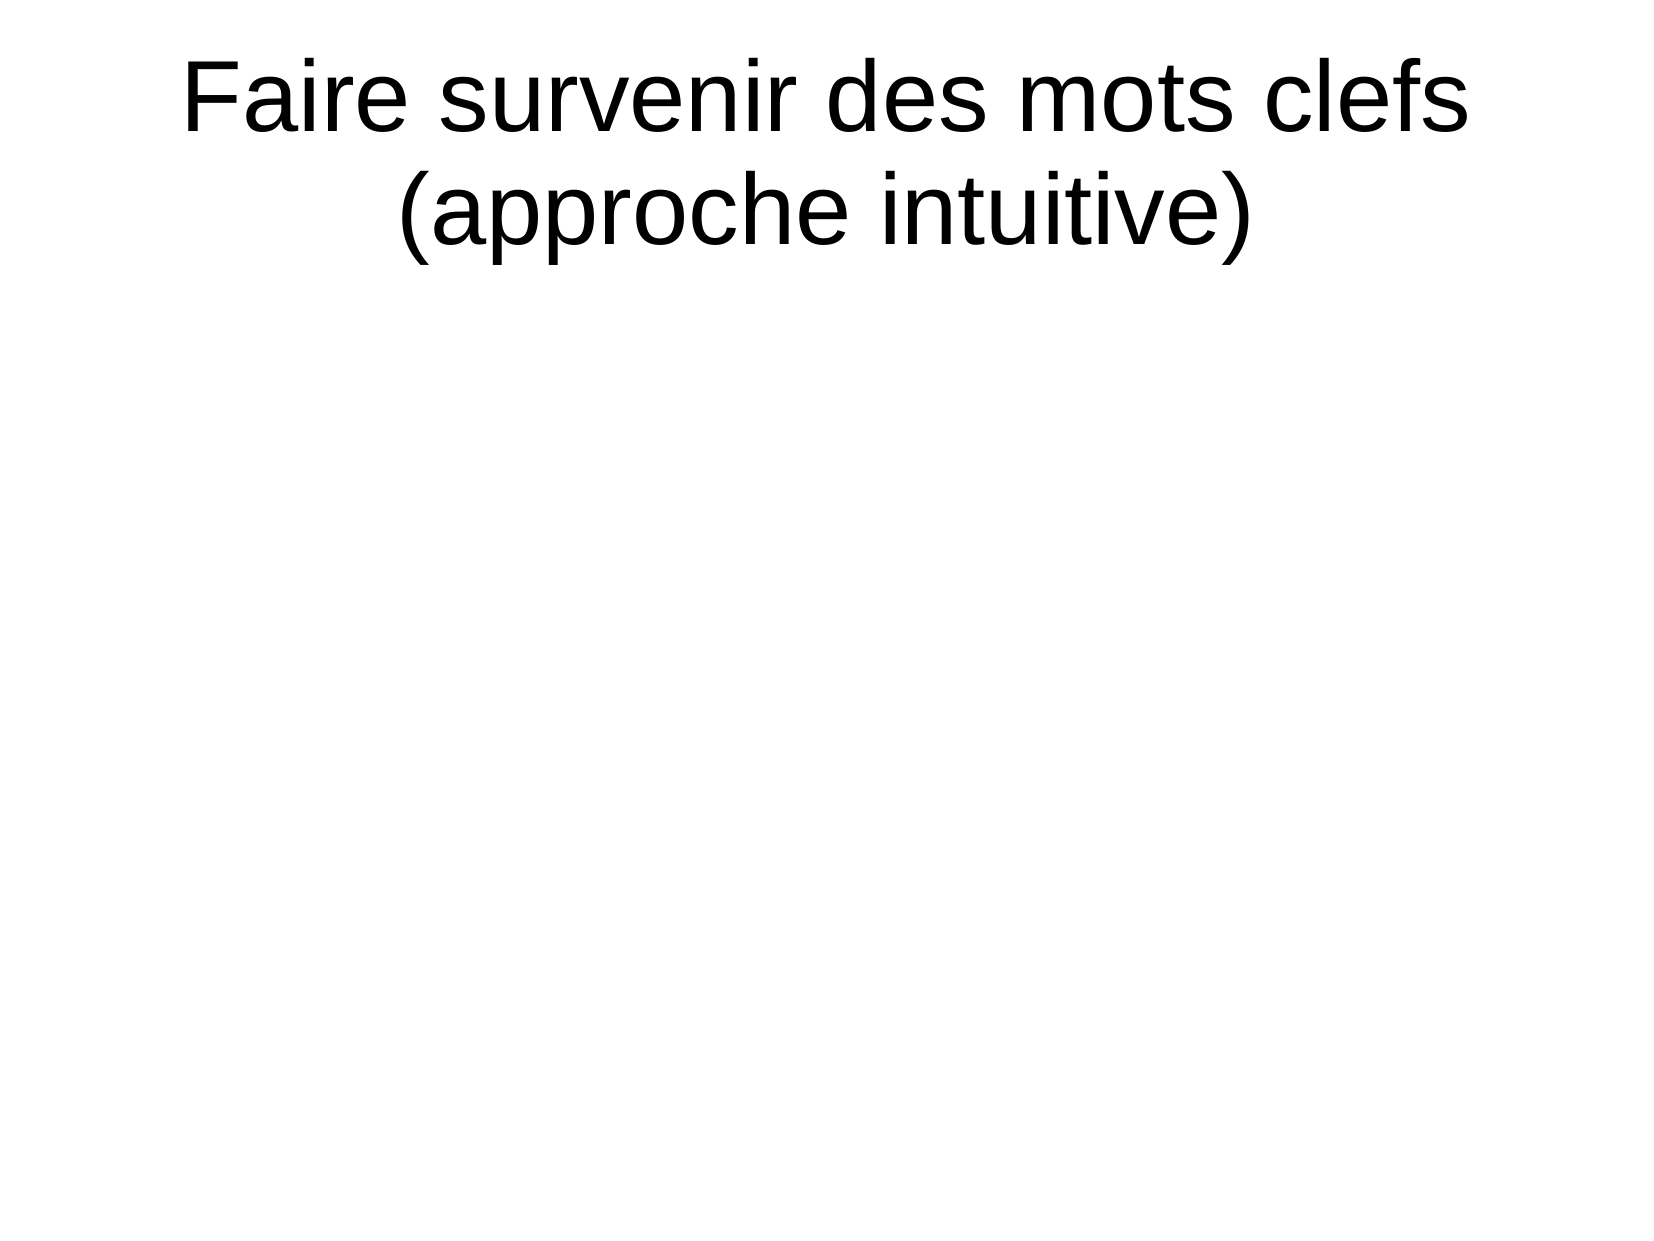

# Faire survenir des mots clefs (approche intuitive)